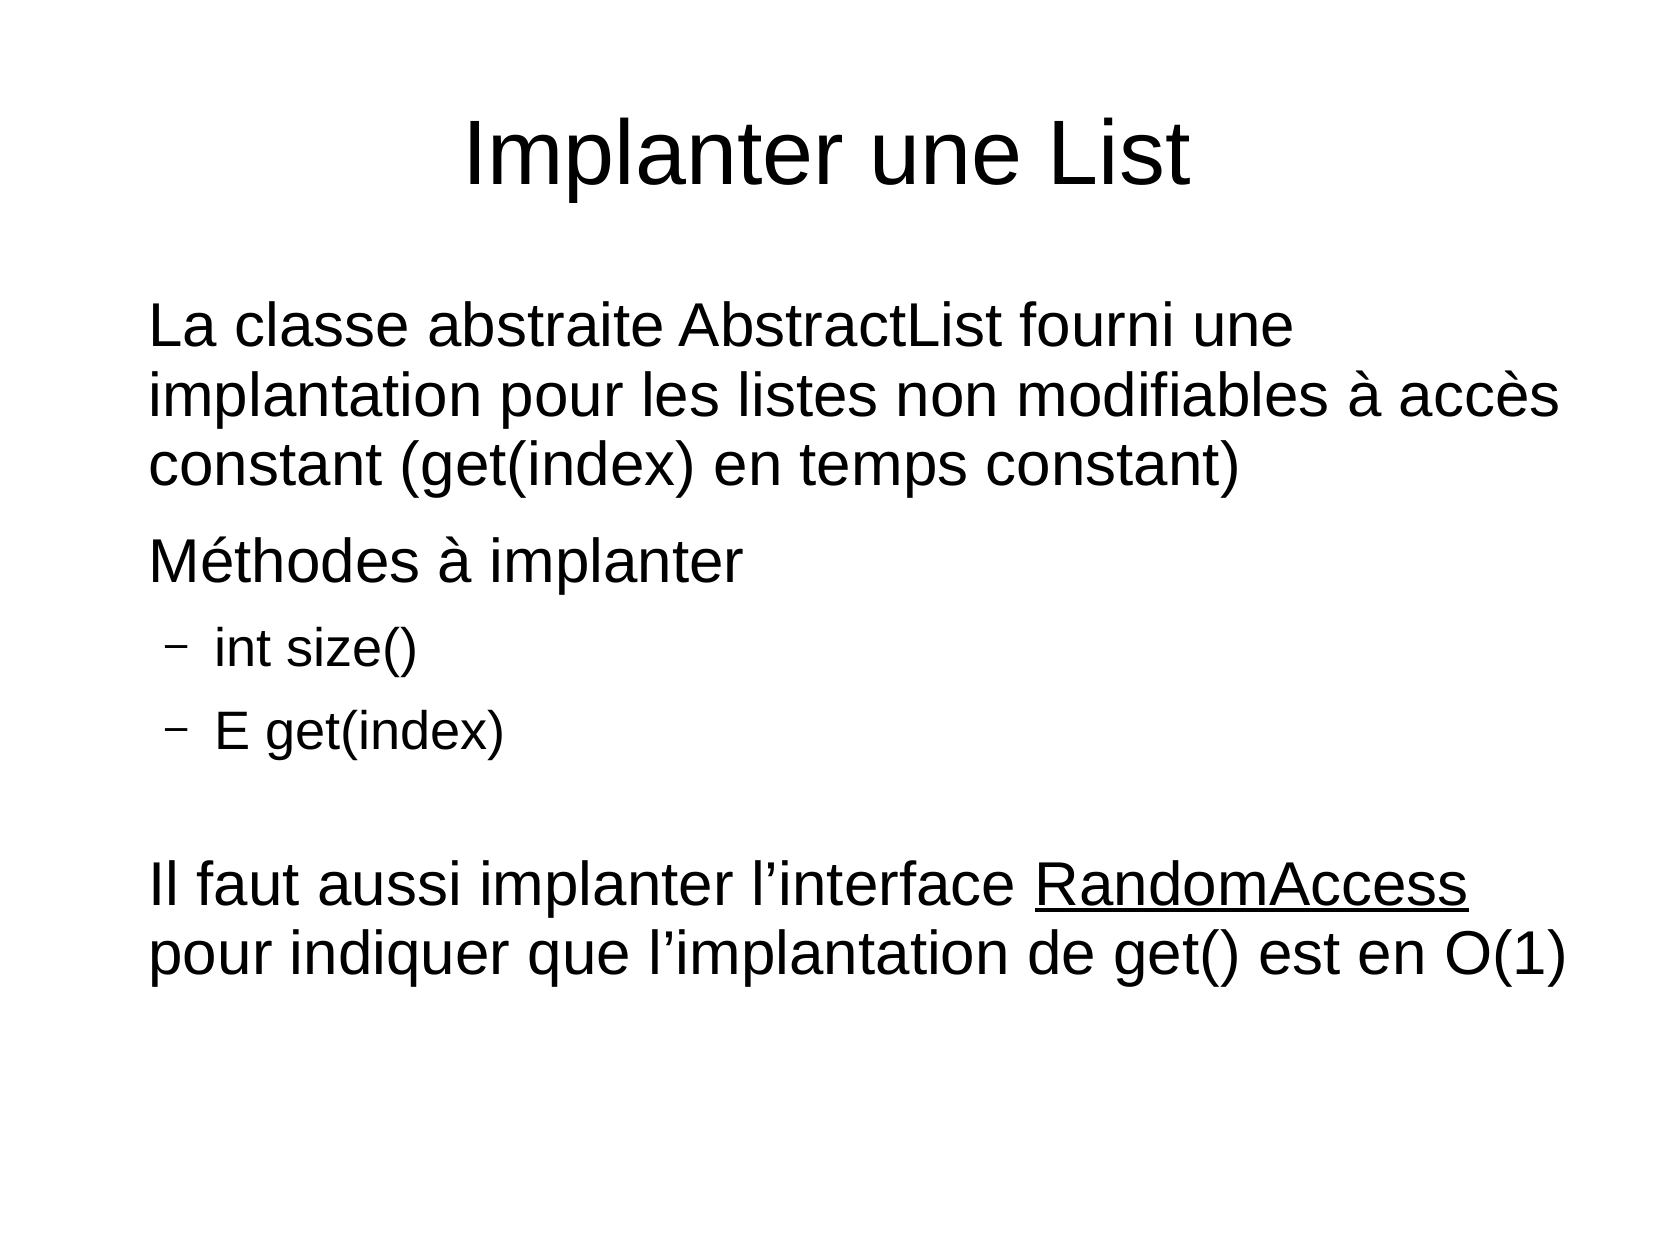

# Implanter une List
La classe abstraite AbstractList fourni une implantation pour les listes non modifiables à accès constant (get(index) en temps constant)
Méthodes à implanter
int size()
E get(index)
Il faut aussi implanter l’interface RandomAccess pour indiquer que l’implantation de get() est en O(1)